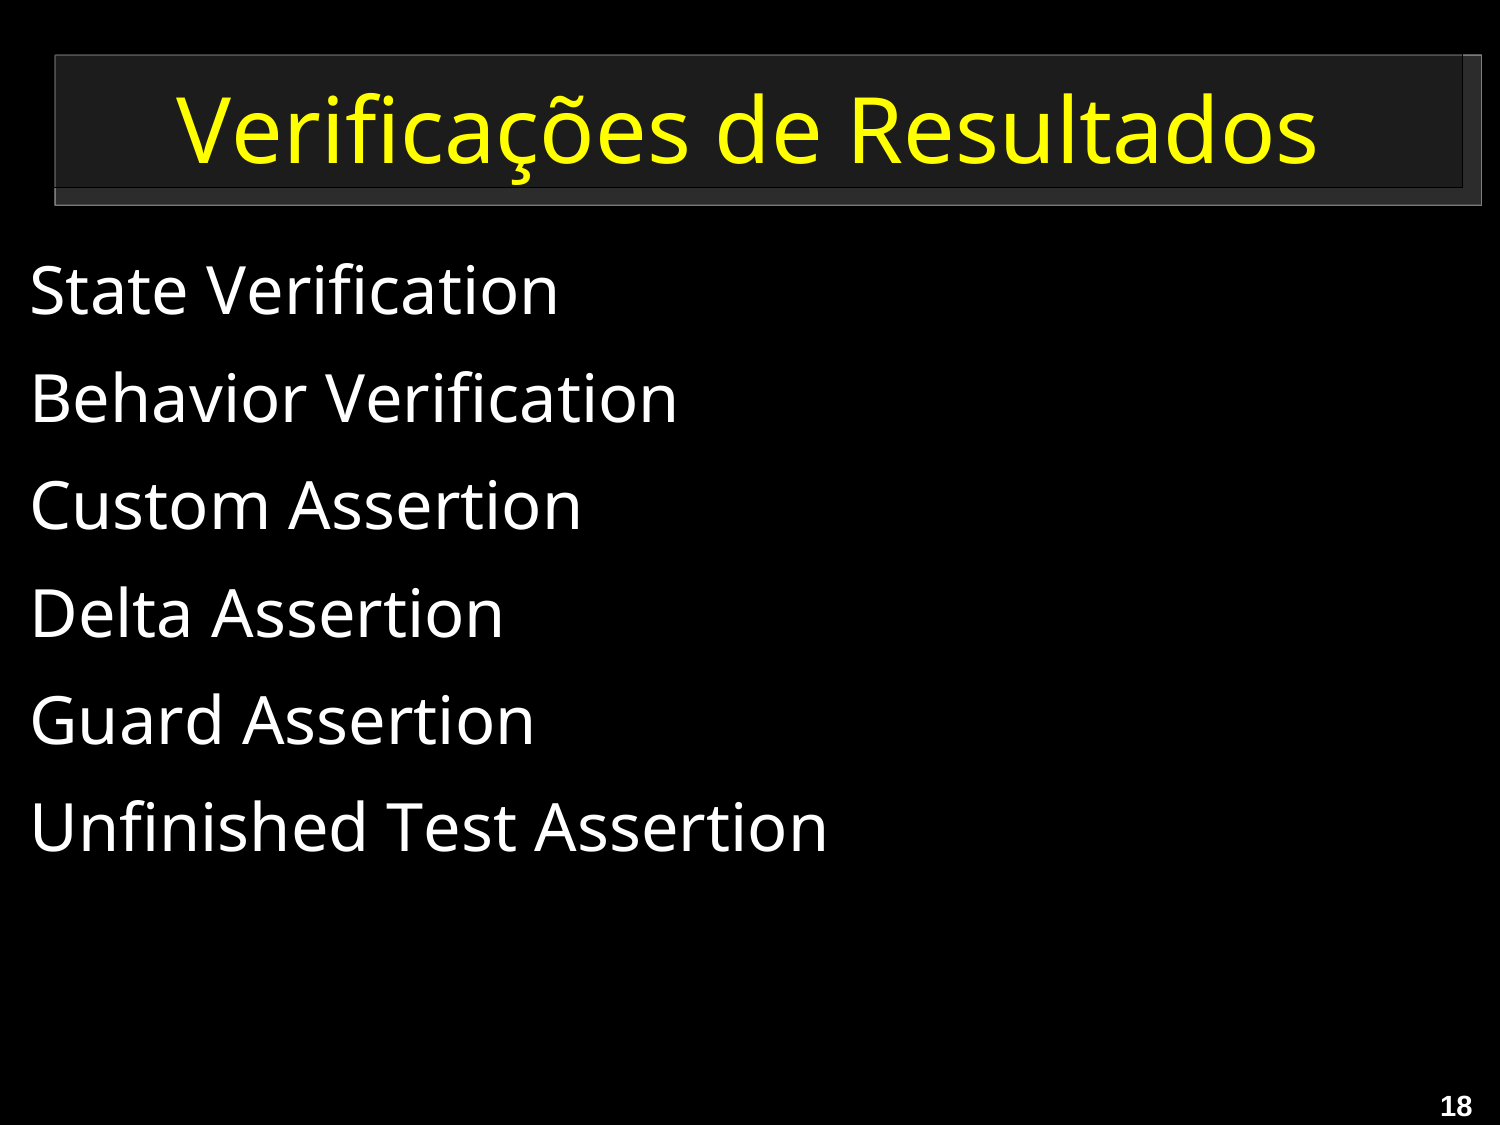

# Verificações de Resultados
State Verification
Behavior Verification
Custom Assertion
Delta Assertion
Guard Assertion
Unfinished Test Assertion
18